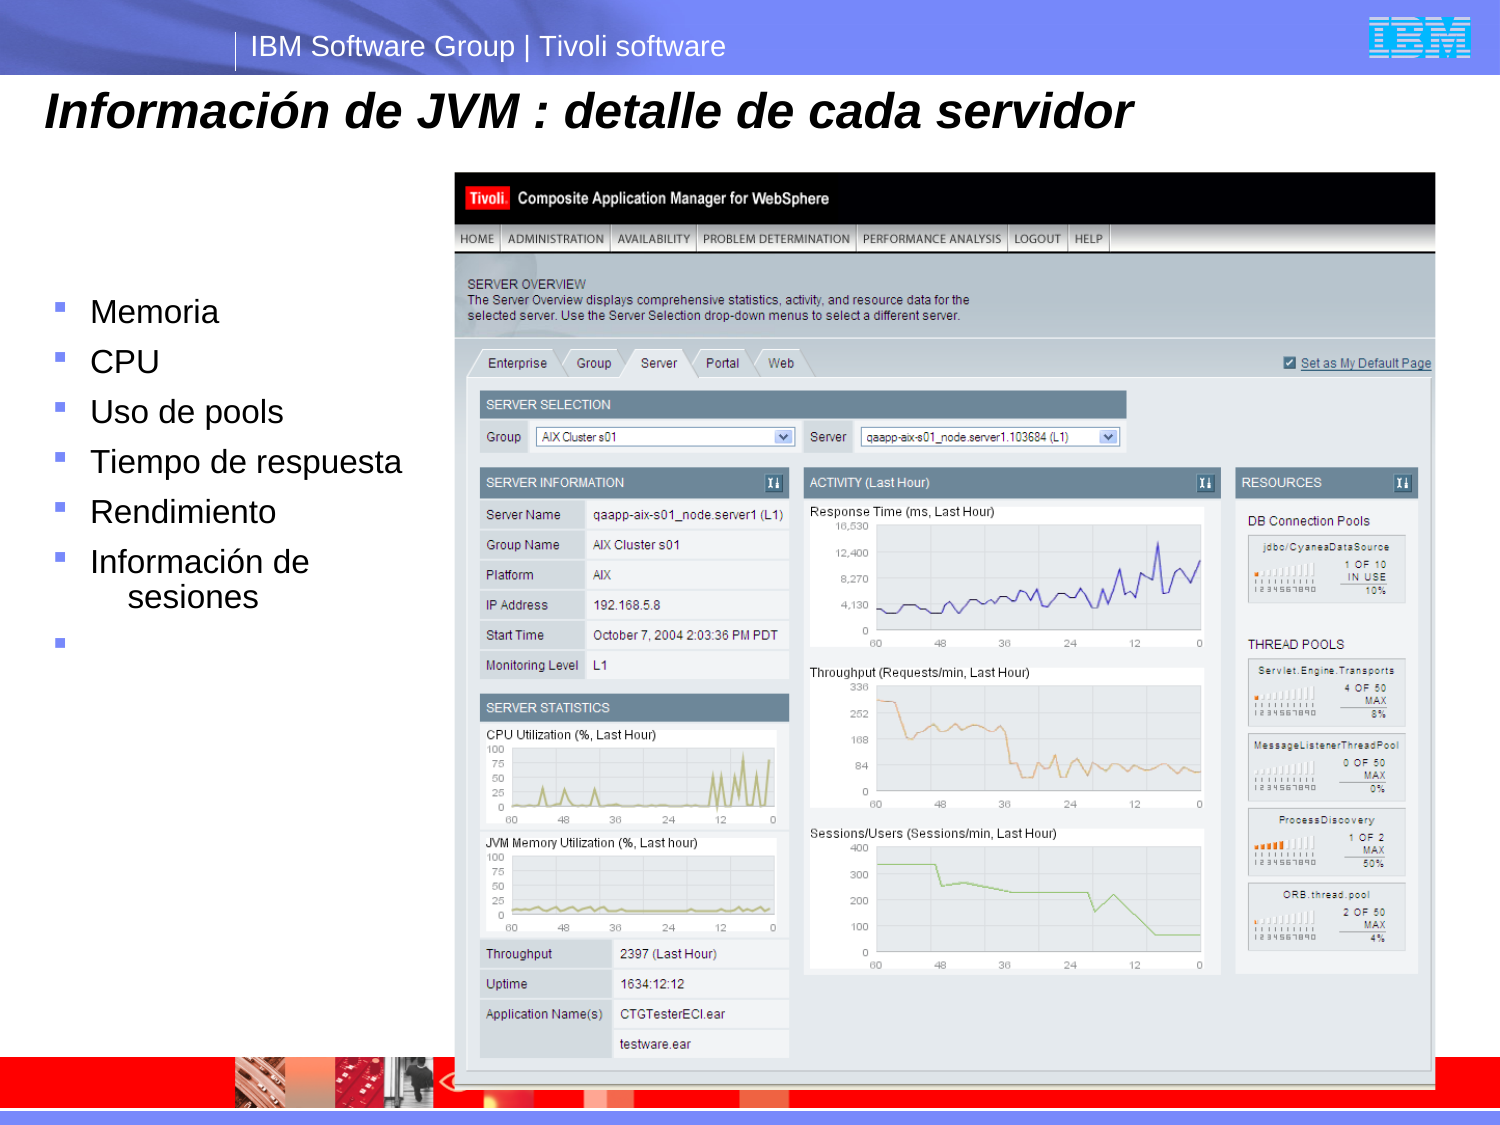

# Información de JVM : detalle de cada servidor
Memoria
CPU
Uso de pools
Tiempo de respuesta
Rendimiento
Información de sesiones